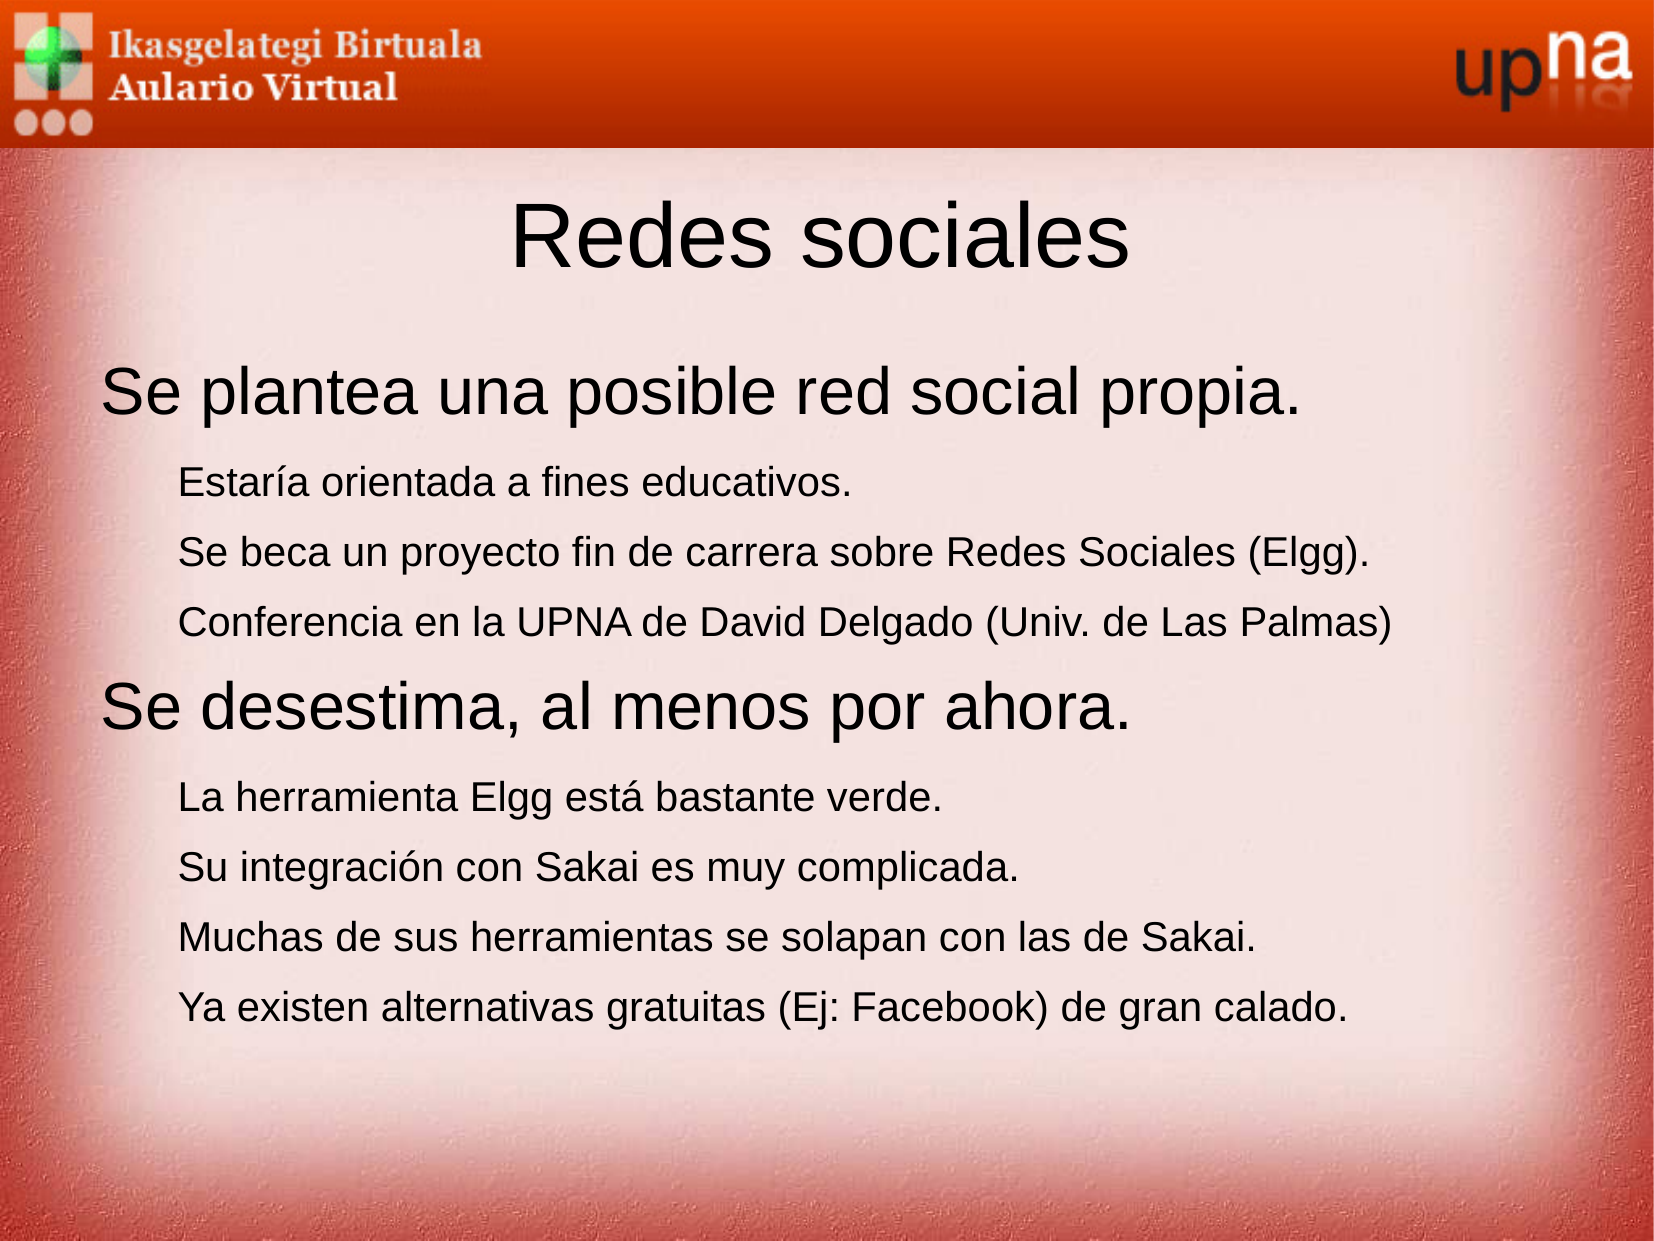

# Redes sociales
Se plantea una posible red social propia.
Estaría orientada a fines educativos.
Se beca un proyecto fin de carrera sobre Redes Sociales (Elgg).
Conferencia en la UPNA de David Delgado (Univ. de Las Palmas)
Se desestima, al menos por ahora.
La herramienta Elgg está bastante verde.
Su integración con Sakai es muy complicada.
Muchas de sus herramientas se solapan con las de Sakai.
Ya existen alternativas gratuitas (Ej: Facebook) de gran calado.